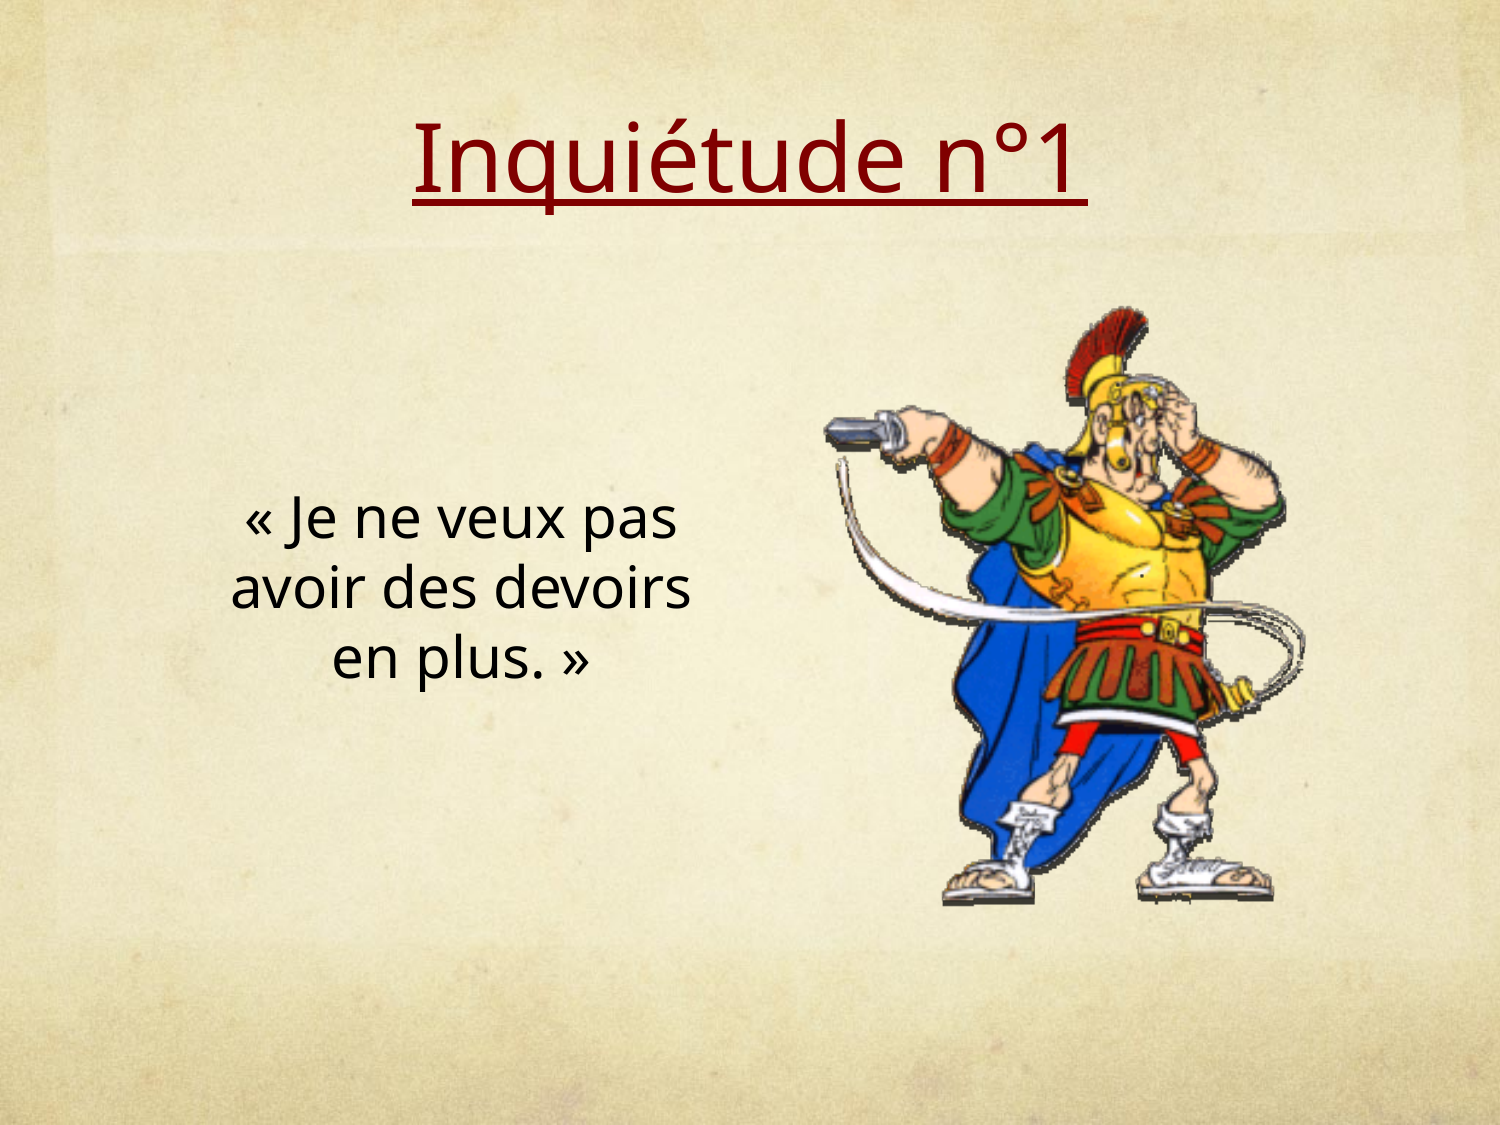

# Inquiétude n°1
« Je ne veux pas avoir des devoirs en plus. »